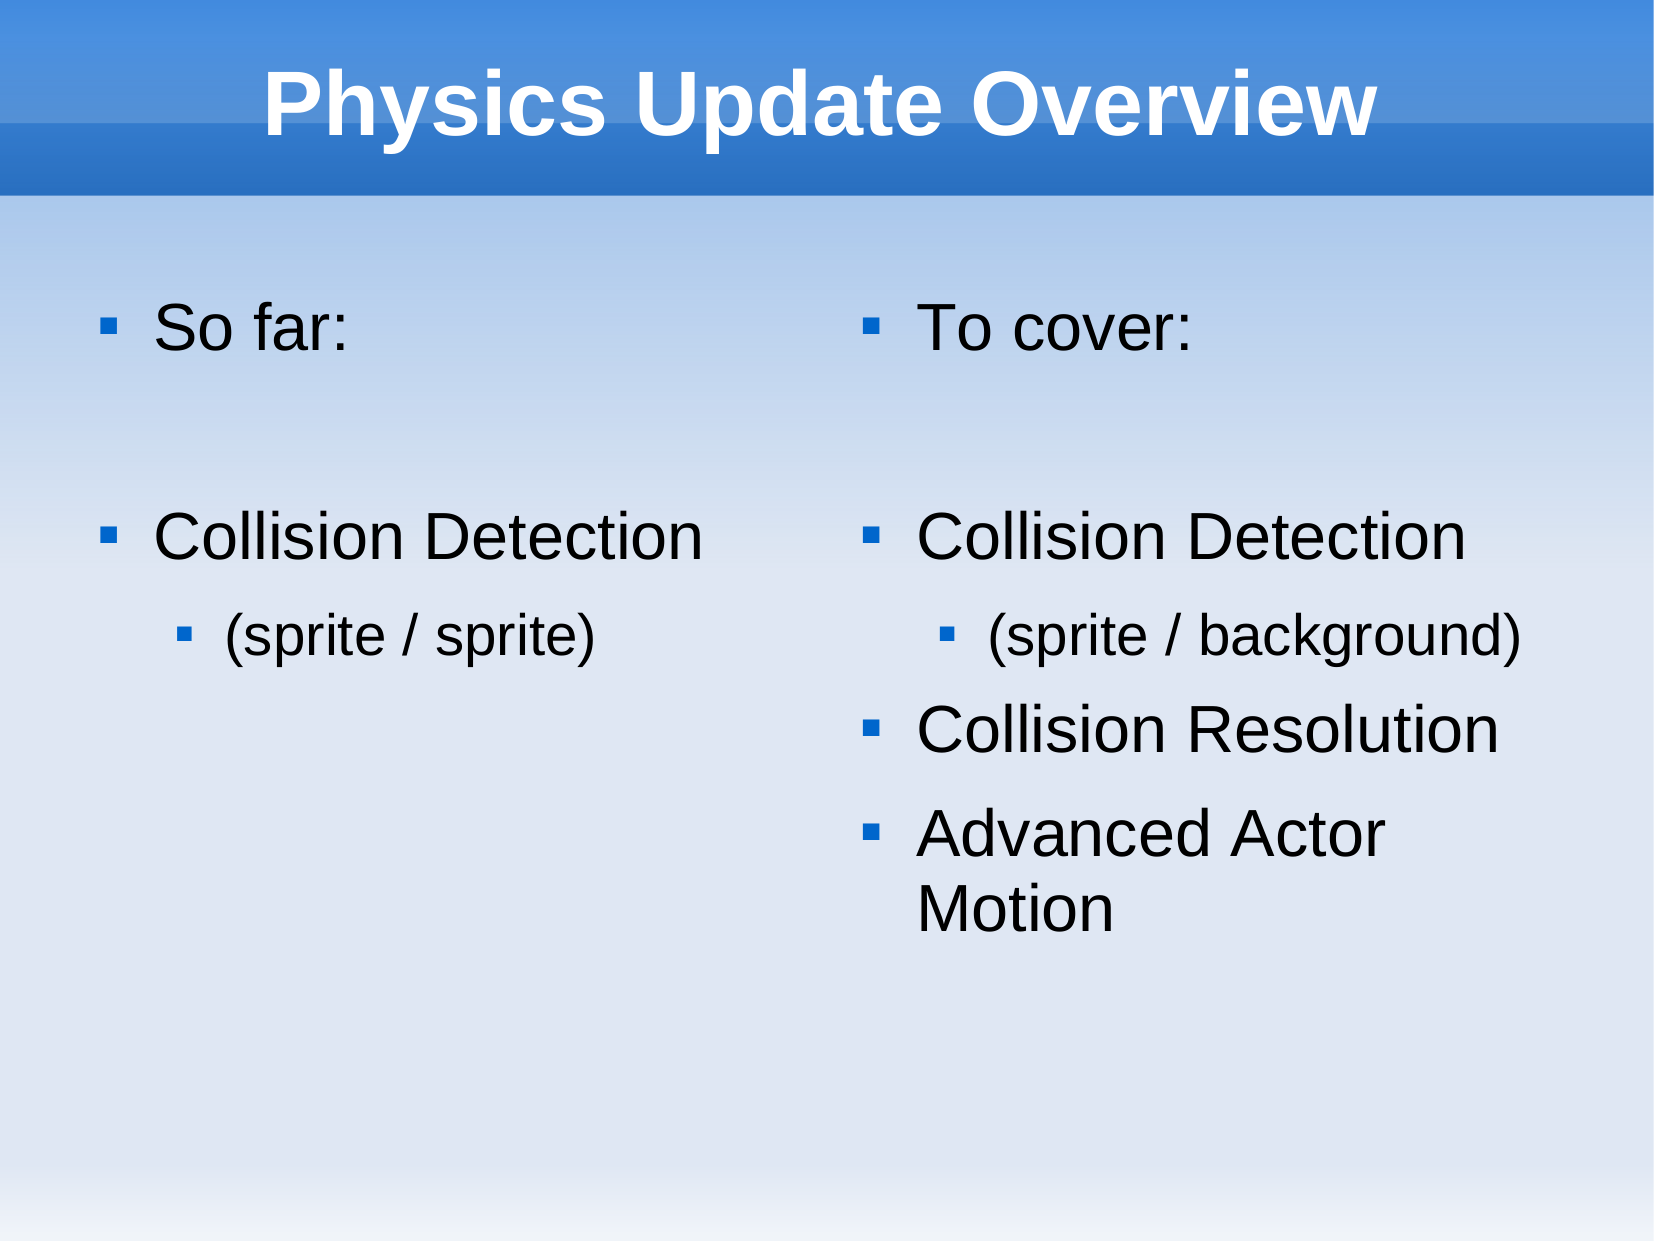

# Physics Update Overview
So far:
Collision Detection
(sprite / sprite)
To cover:
Collision Detection
(sprite / background)
Collision Resolution
Advanced Actor Motion